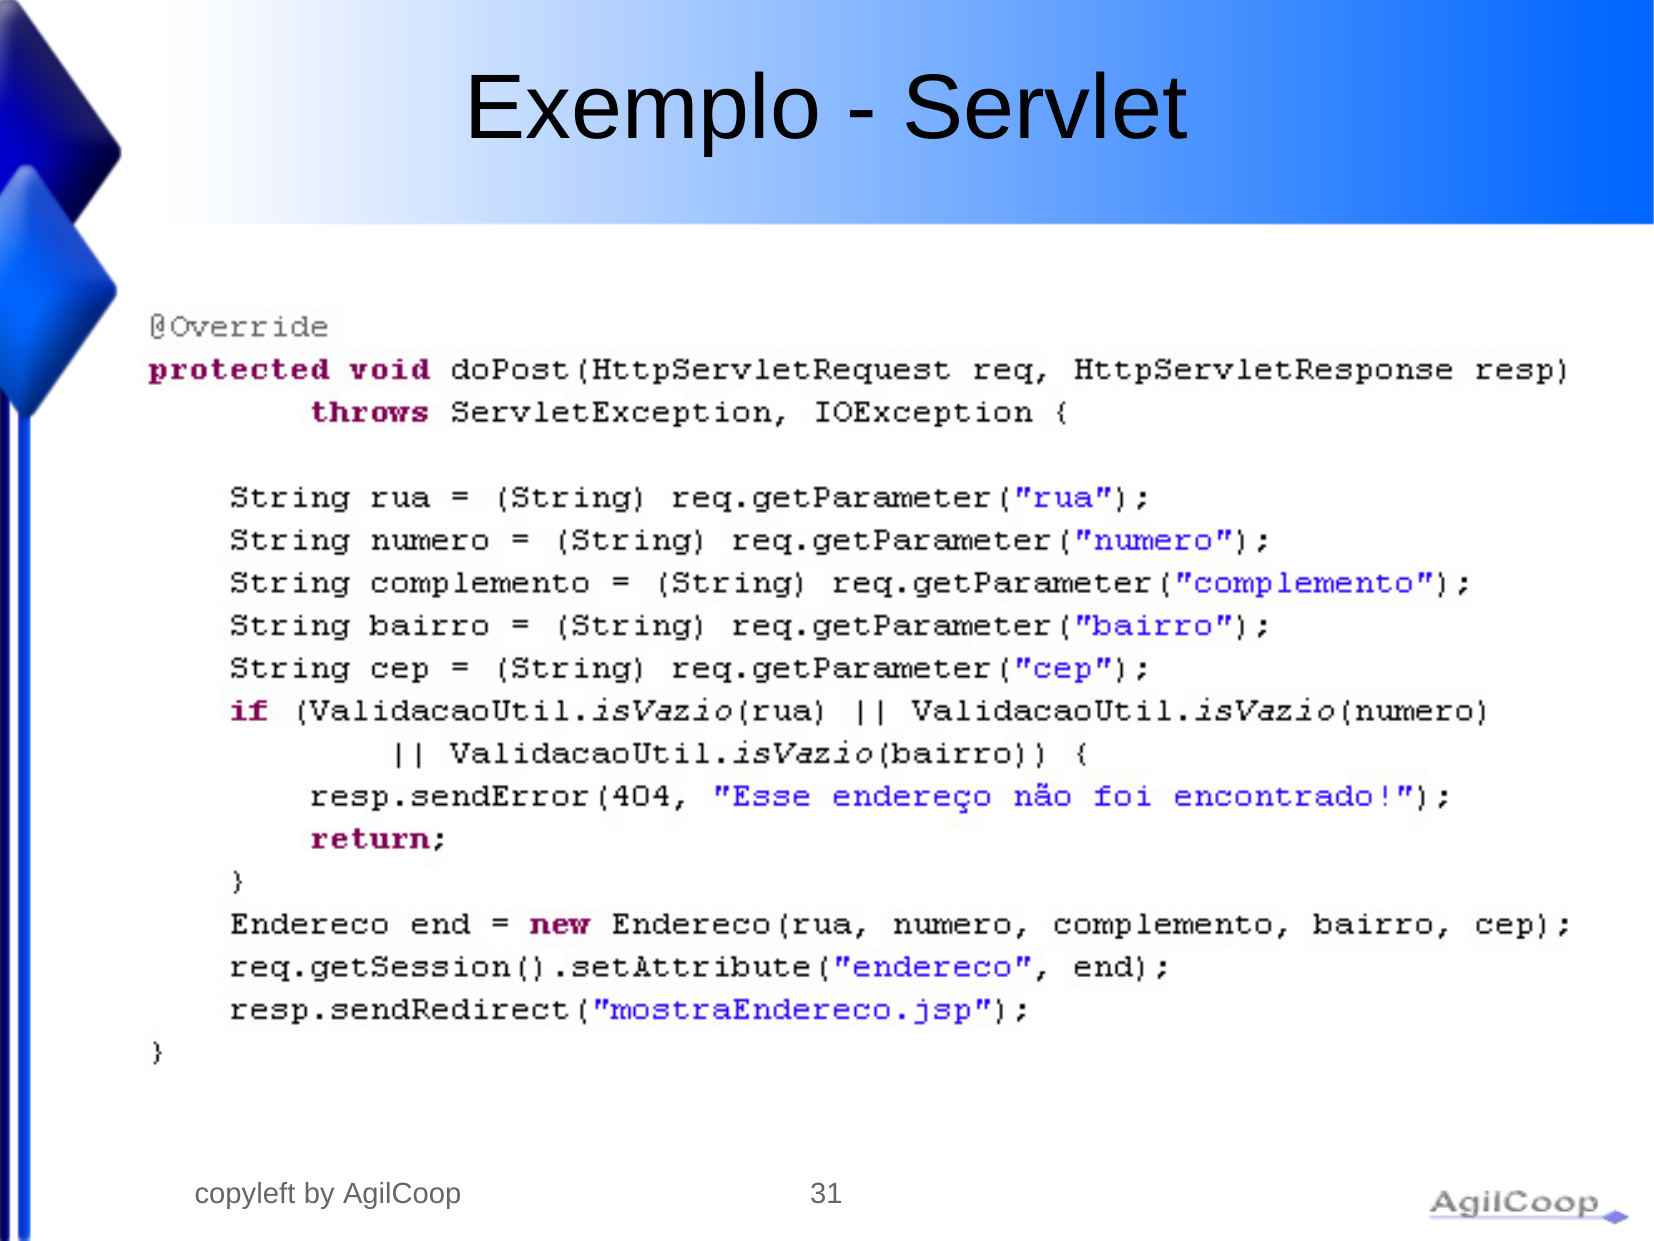

# Exemplo - Servlet
copyleft by AgilCoop
31